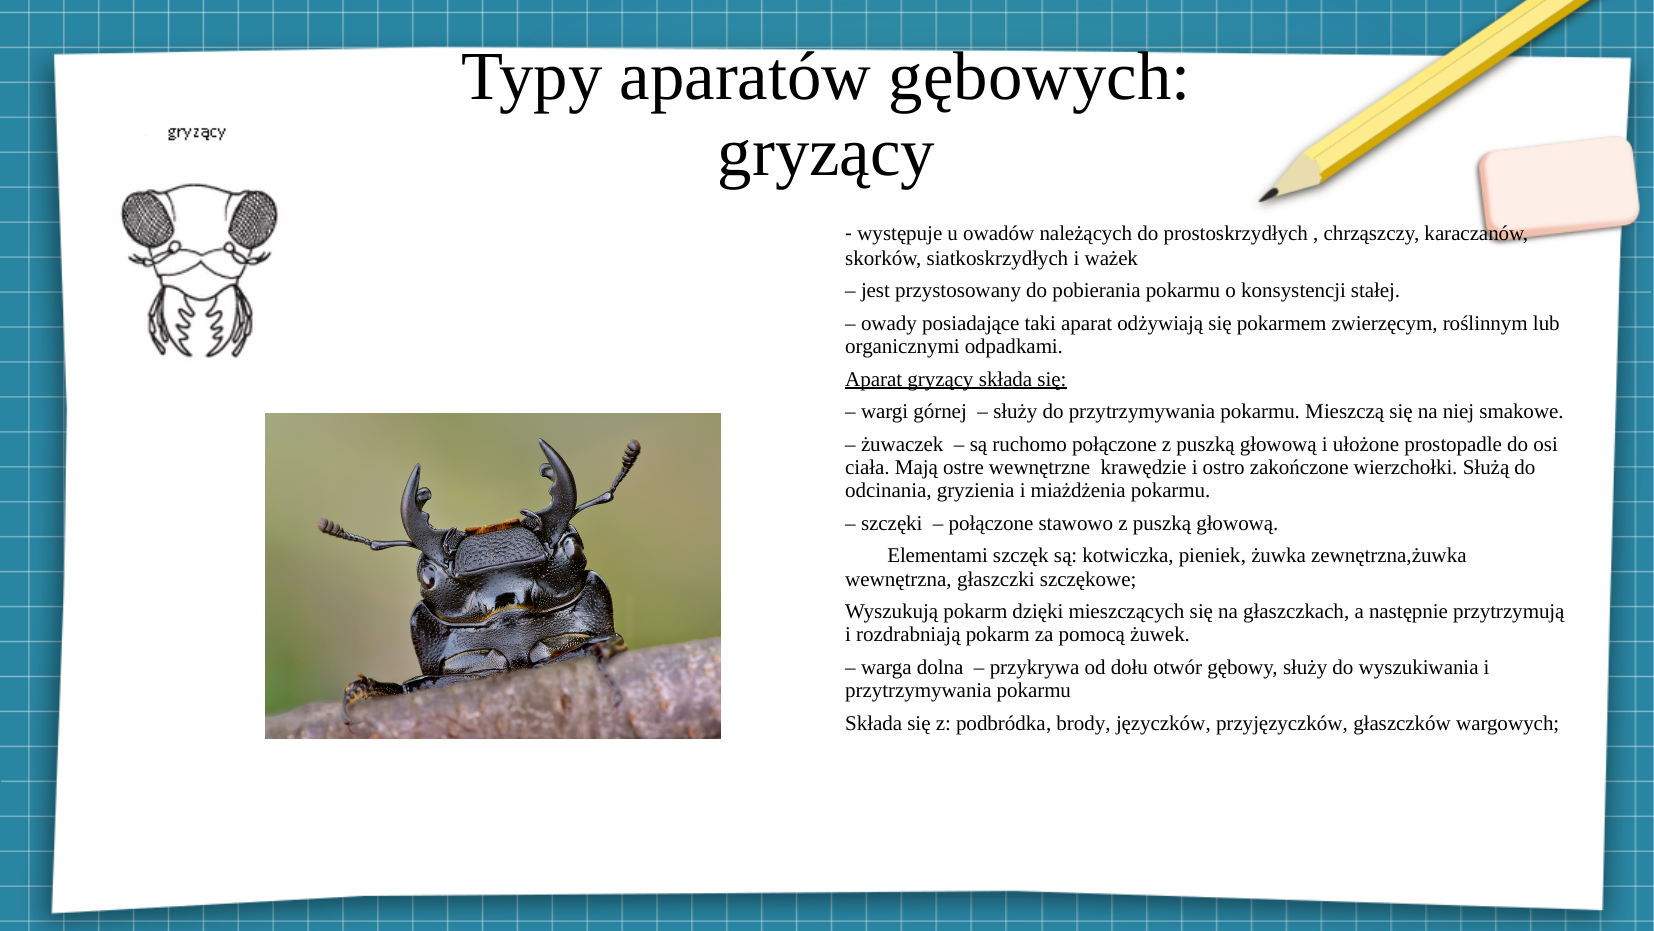

# Typy aparatów gębowych: gryzący
- występuje u owadów należących do prostoskrzydłych , chrząszczy, karaczanów, skorków, siatkoskrzydłych i ważek
– jest przystosowany do pobierania pokarmu o konsystencji stałej.
– owady posiadające taki aparat odżywiają się pokarmem zwierzęcym, roślinnym lub organicznymi odpadkami.
Aparat gryzący składa się:
– wargi górnej – służy do przytrzymywania pokarmu. Mieszczą się na niej smakowe.
– żuwaczek – są ruchomo połączone z puszką głowową i ułożone prostopadle do osi ciała. Mają ostre wewnętrzne  krawędzie i ostro zakończone wierzchołki. Służą do odcinania, gryzienia i miażdżenia pokarmu.
– szczęki – połączone stawowo z puszką głowową.
        Elementami szczęk są: kotwiczka, pieniek, żuwka zewnętrzna,żuwka wewnętrzna, głaszczki szczękowe;
Wyszukują pokarm dzięki mieszczących się na głaszczkach, a następnie przytrzymują i rozdrabniają pokarm za pomocą żuwek.
– warga dolna – przykrywa od dołu otwór gębowy, służy do wyszukiwania i przytrzymywania pokarmu
Składa się z: podbródka, brody, języczków, przyjęzyczków, głaszczków wargowych;